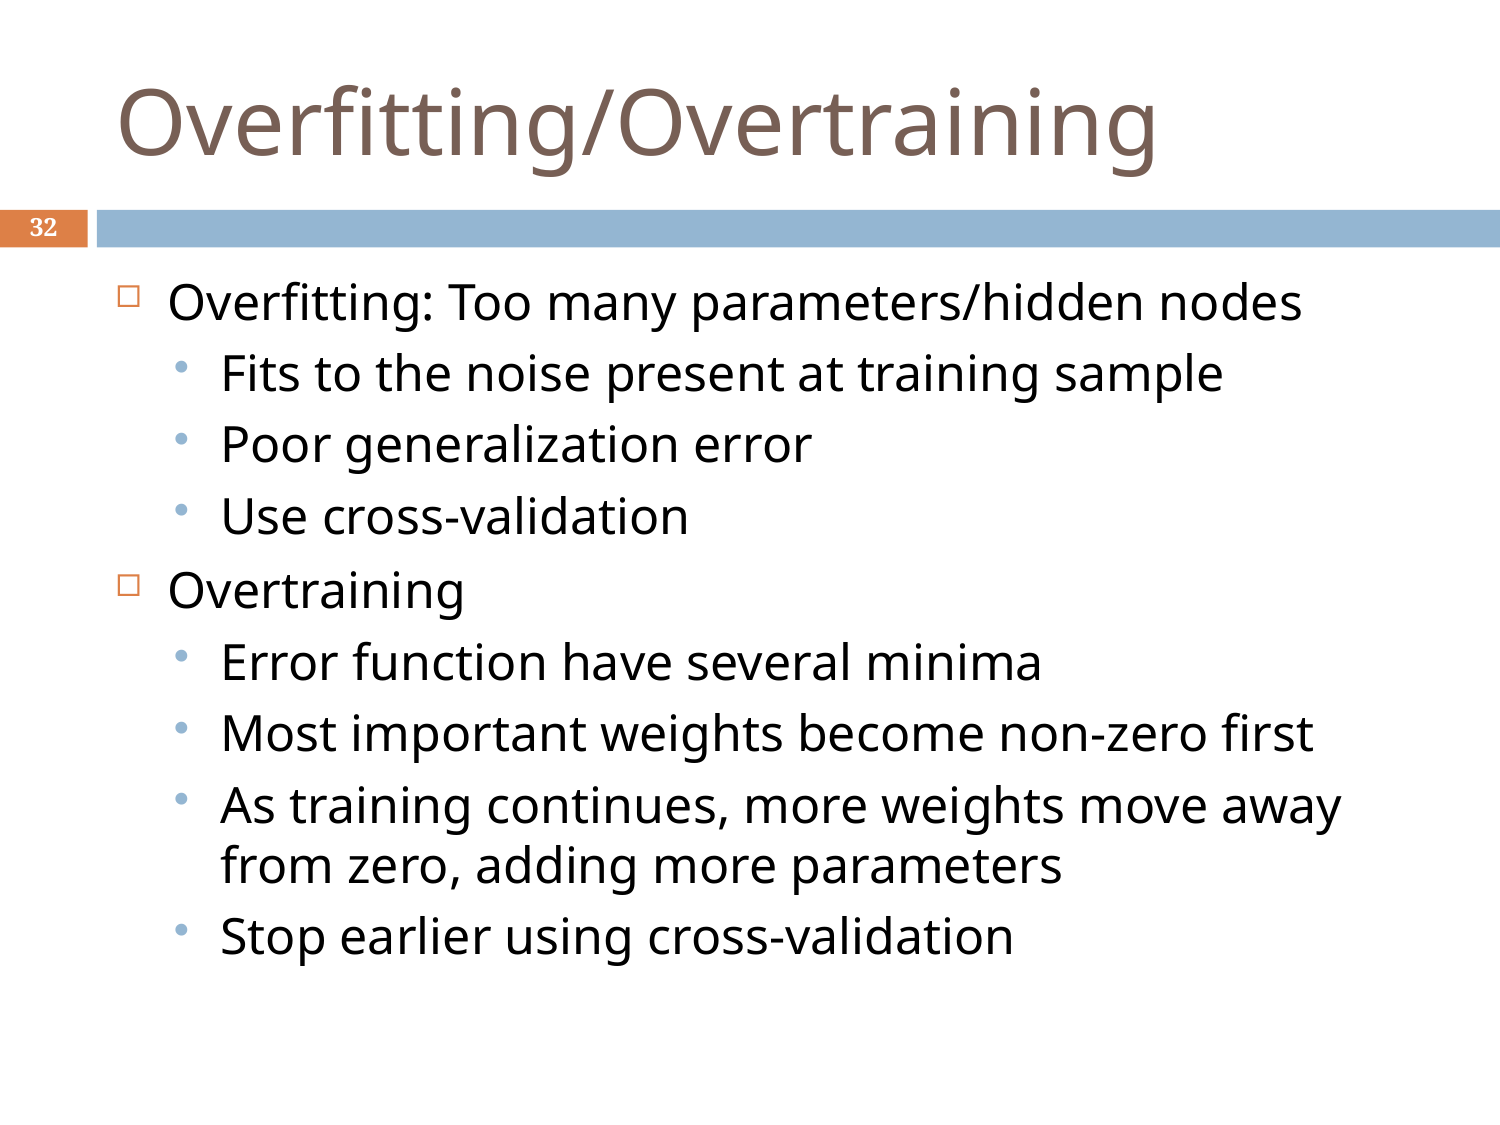

# Overfitting/Overtraining
Overfitting: Too many parameters/hidden nodes
Fits to the noise present at training sample
Poor generalization error
Use cross-validation
Overtraining
Error function have several minima
Most important weights become non-zero first
As training continues, more weights move away from zero, adding more parameters
Stop earlier using cross-validation